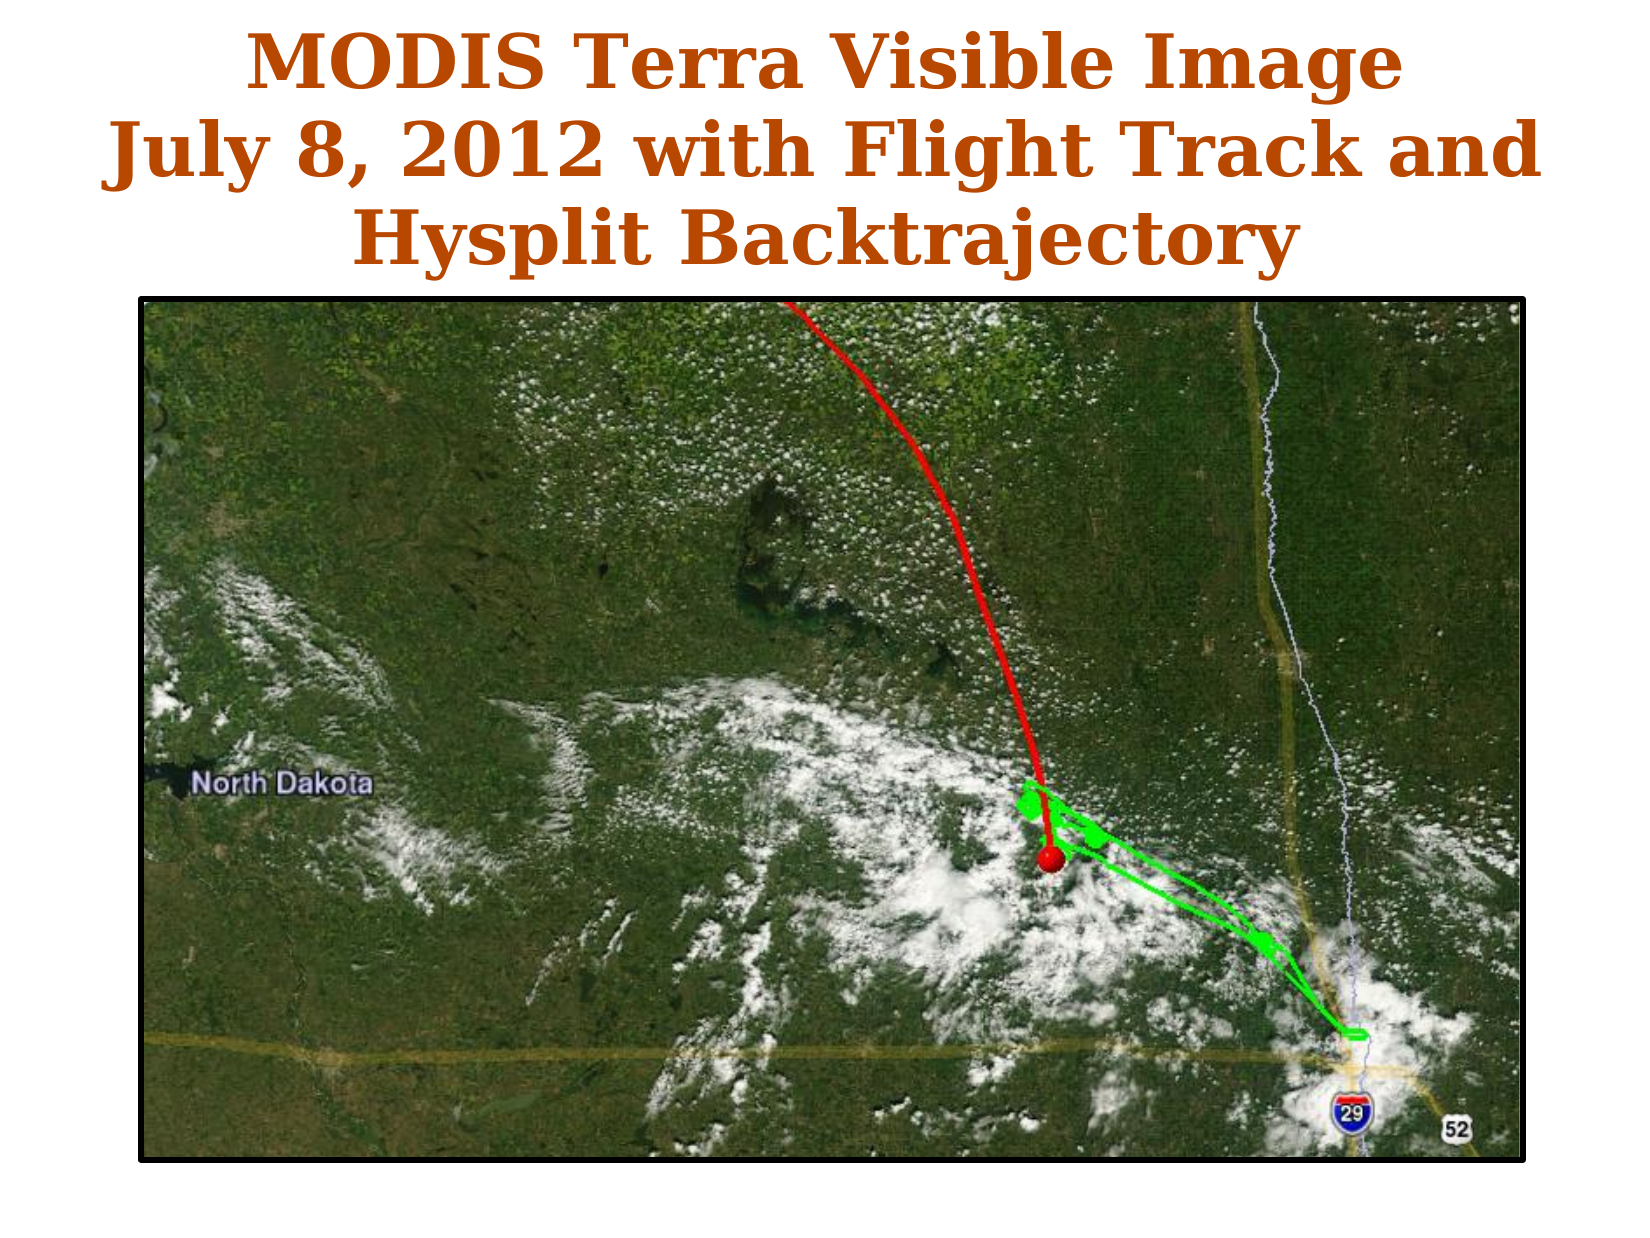

# MODIS Terra Visible Image July 8, 2012 with Flight Track and Hysplit Backtrajectory